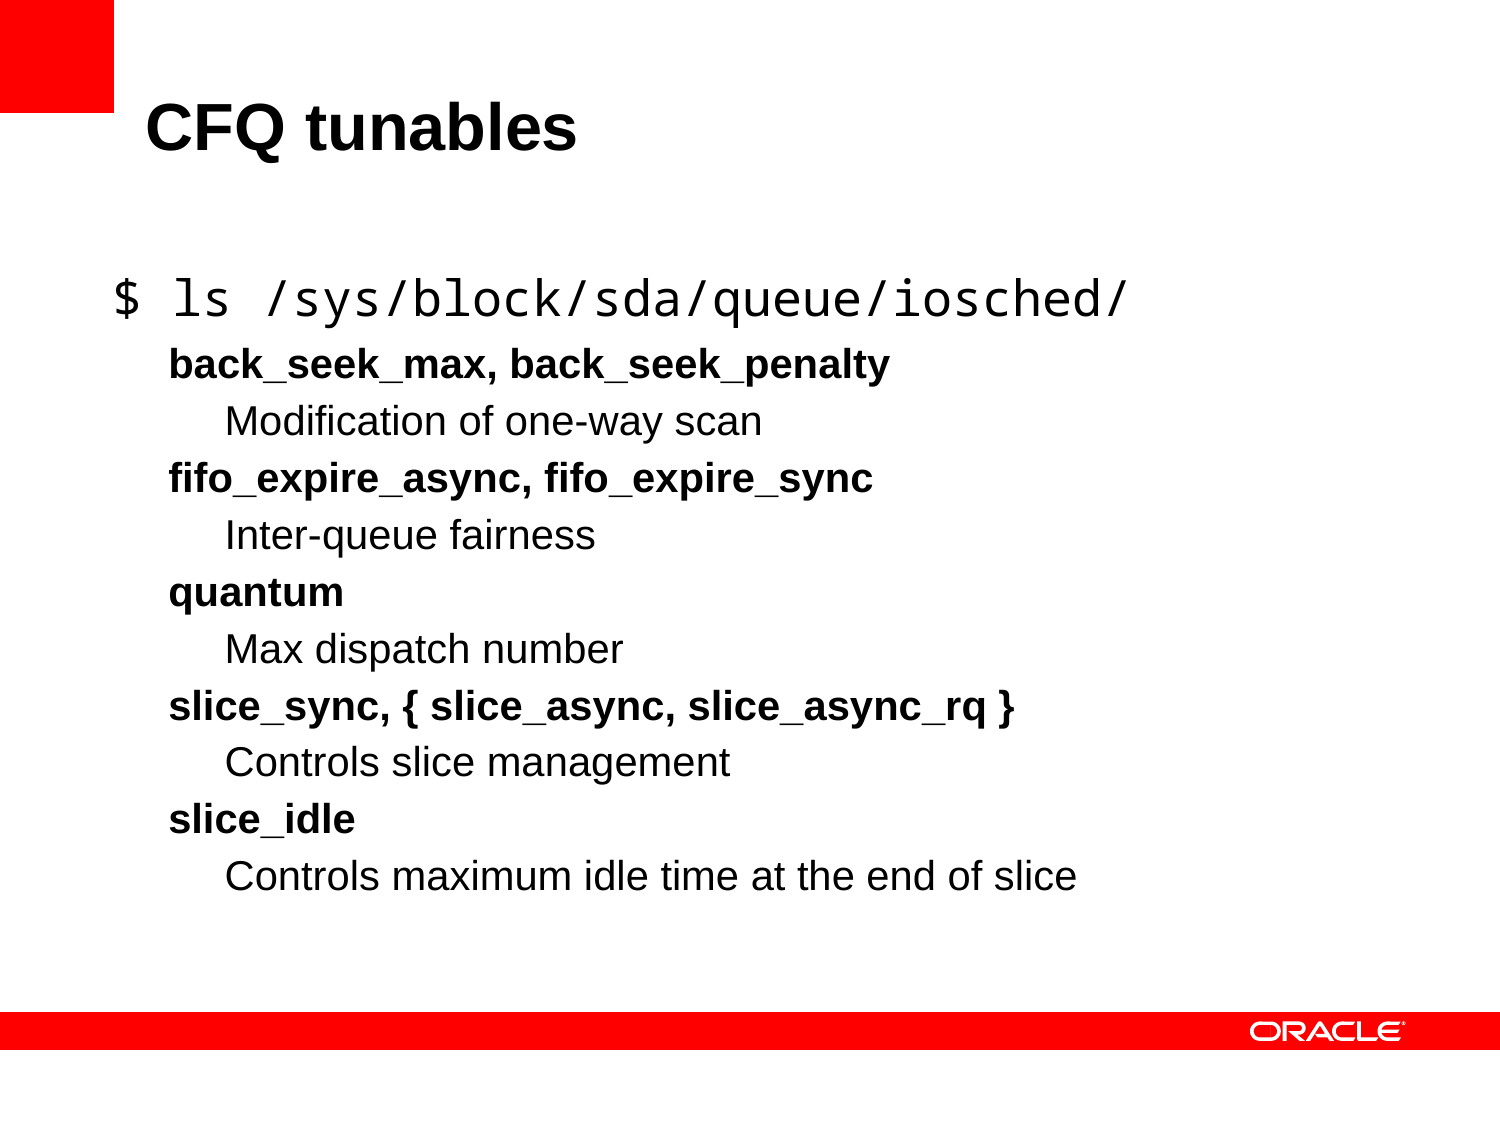

# CFQ tunables
$ ls /sys/block/sda/queue/iosched/
back_seek_max, back_seek_penalty
Modification of one-way scan
fifo_expire_async, fifo_expire_sync
Inter-queue fairness
quantum
Max dispatch number
slice_sync, { slice_async, slice_async_rq }
Controls slice management
slice_idle
Controls maximum idle time at the end of slice